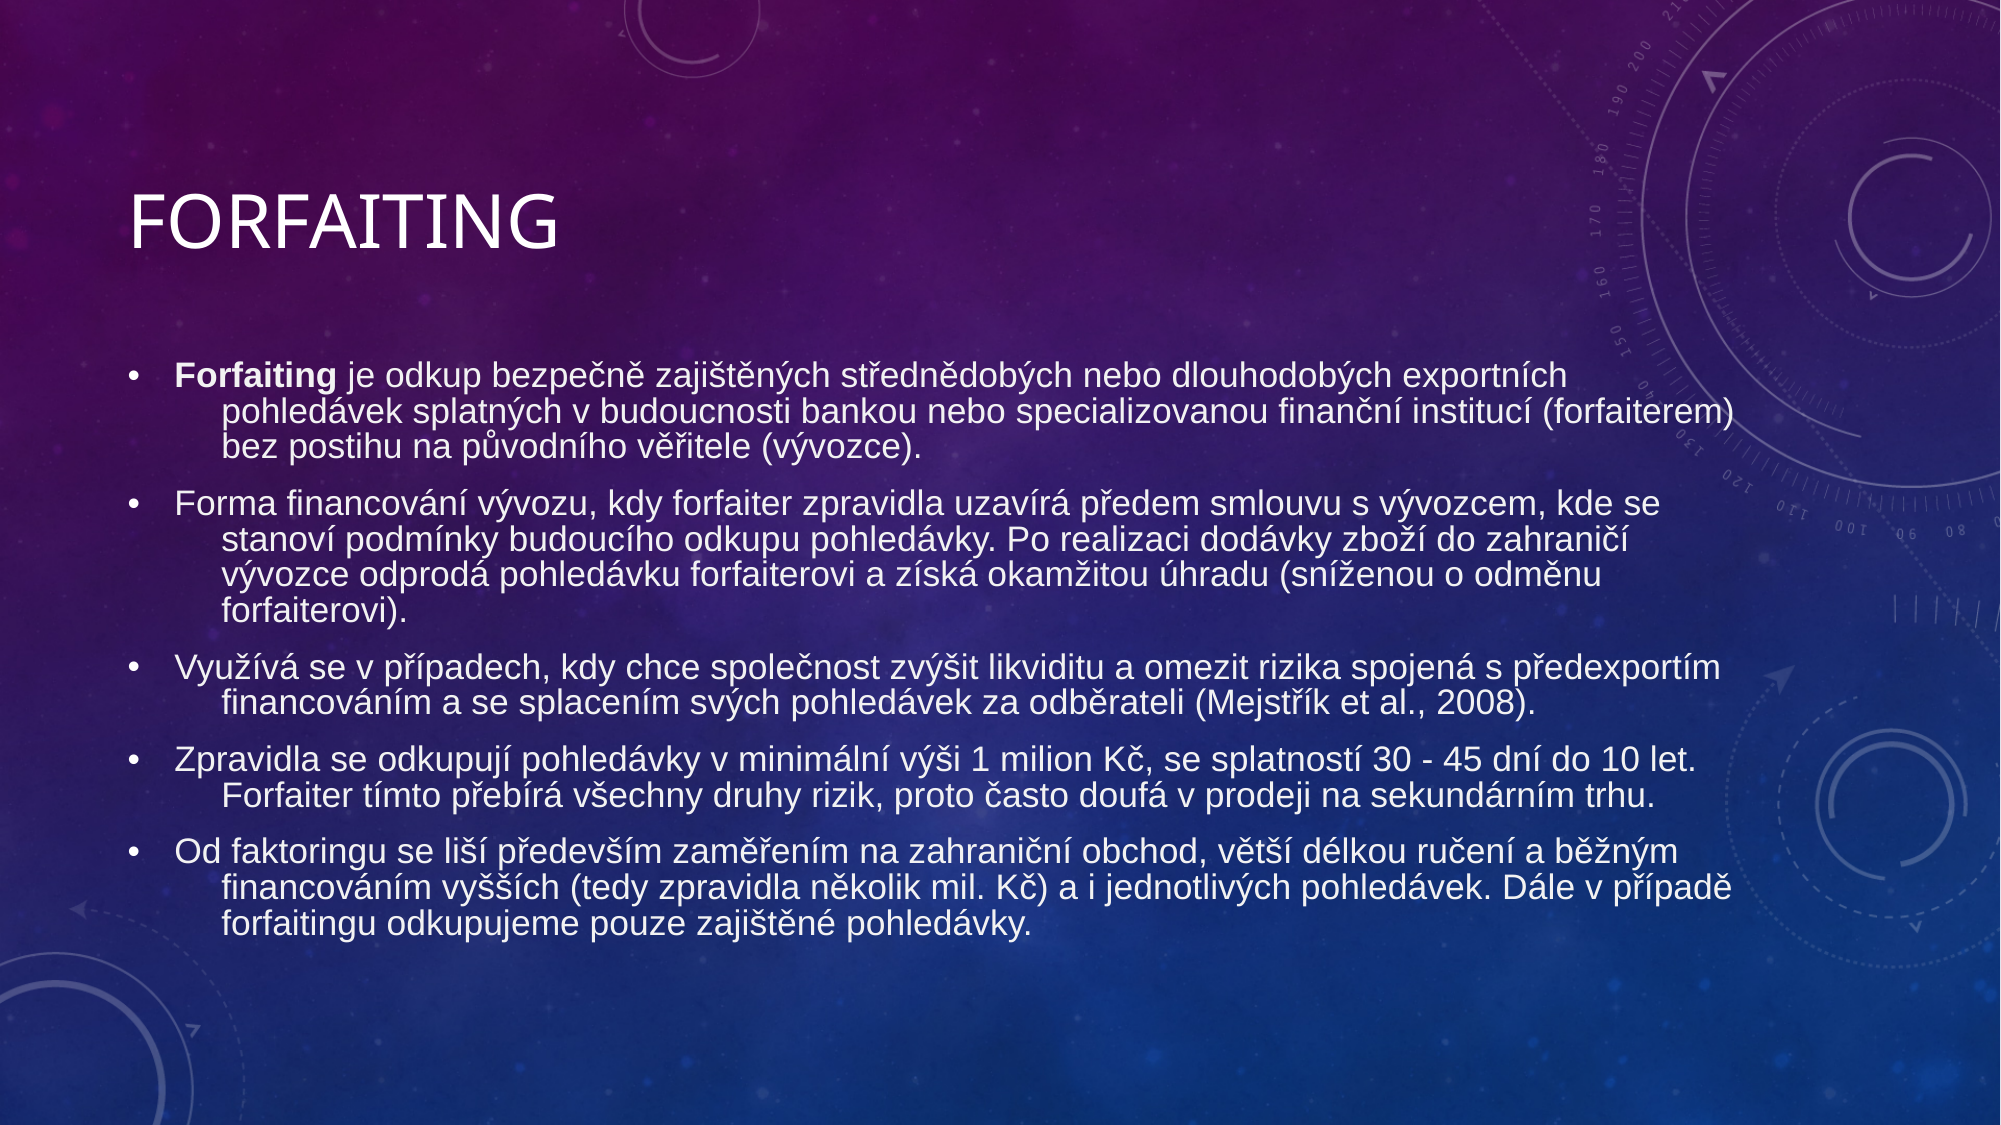

# FORFAITING
Forfaiting je odkup bezpečně zajištěných střednědobých nebo dlouhodobých exportních pohledávek splatných v budoucnosti bankou nebo specializovanou finanční institucí (forfaiterem) bez postihu na původního věřitele (vývozce).
Forma financování vývozu, kdy forfaiter zpravidla uzavírá předem smlouvu s vývozcem, kde se stanoví podmínky budoucího odkupu pohledávky. Po realizaci dodávky zboží do zahraničí vývozce odprodá pohledávku forfaiterovi a získá okamžitou úhradu (sníženou o odměnu forfaiterovi).
Využívá se v případech, kdy chce společnost zvýšit likviditu a omezit rizika spojená s předexportím financováním a se splacením svých pohledávek za odběrateli (Mejstřík et al., 2008).
Zpravidla se odkupují pohledávky v minimální výši 1 milion Kč, se splatností 30 - 45 dní do 10 let. Forfaiter tímto přebírá všechny druhy rizik, proto často doufá v prodeji na sekundárním trhu.
Od faktoringu se liší především zaměřením na zahraniční obchod, větší délkou ručení a běžným financováním vyšších (tedy zpravidla několik mil. Kč) a i jednotlivých pohledávek. Dále v případě forfaitingu odkupujeme pouze zajištěné pohledávky.